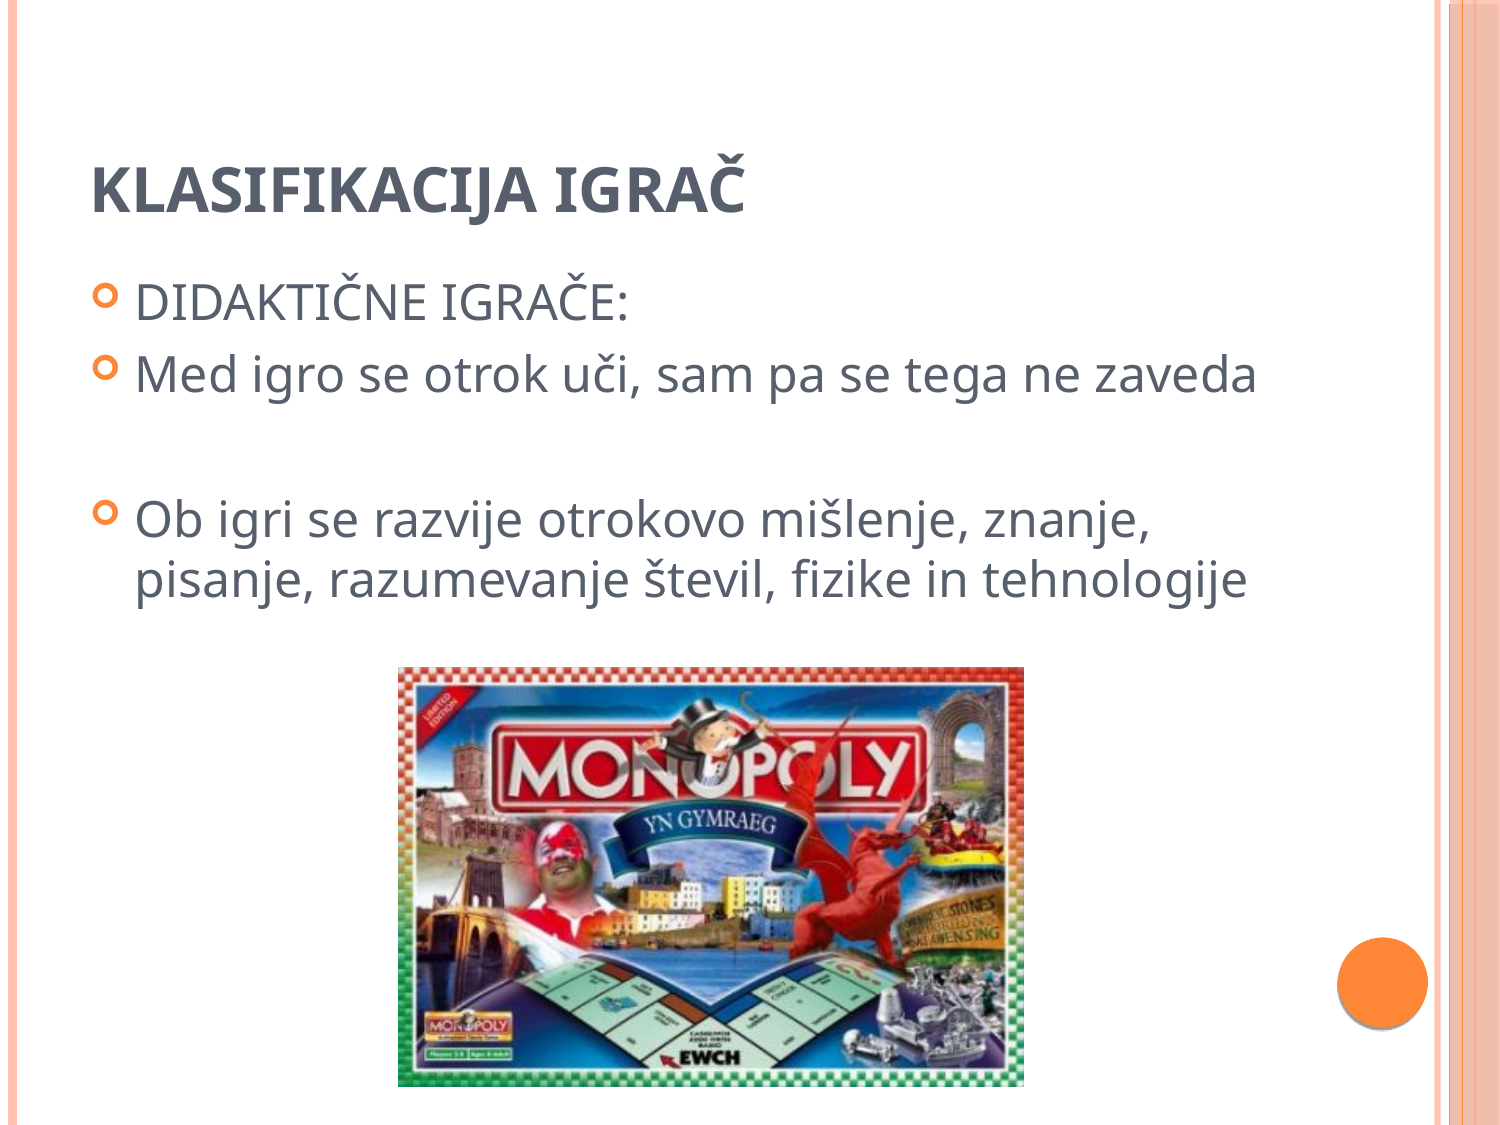

# KLASIFIKACIJA IGRAČ
DIDAKTIČNE IGRAČE:
Med igro se otrok uči, sam pa se tega ne zaveda
Ob igri se razvije otrokovo mišlenje, znanje, pisanje, razumevanje števil, fizike in tehnologije